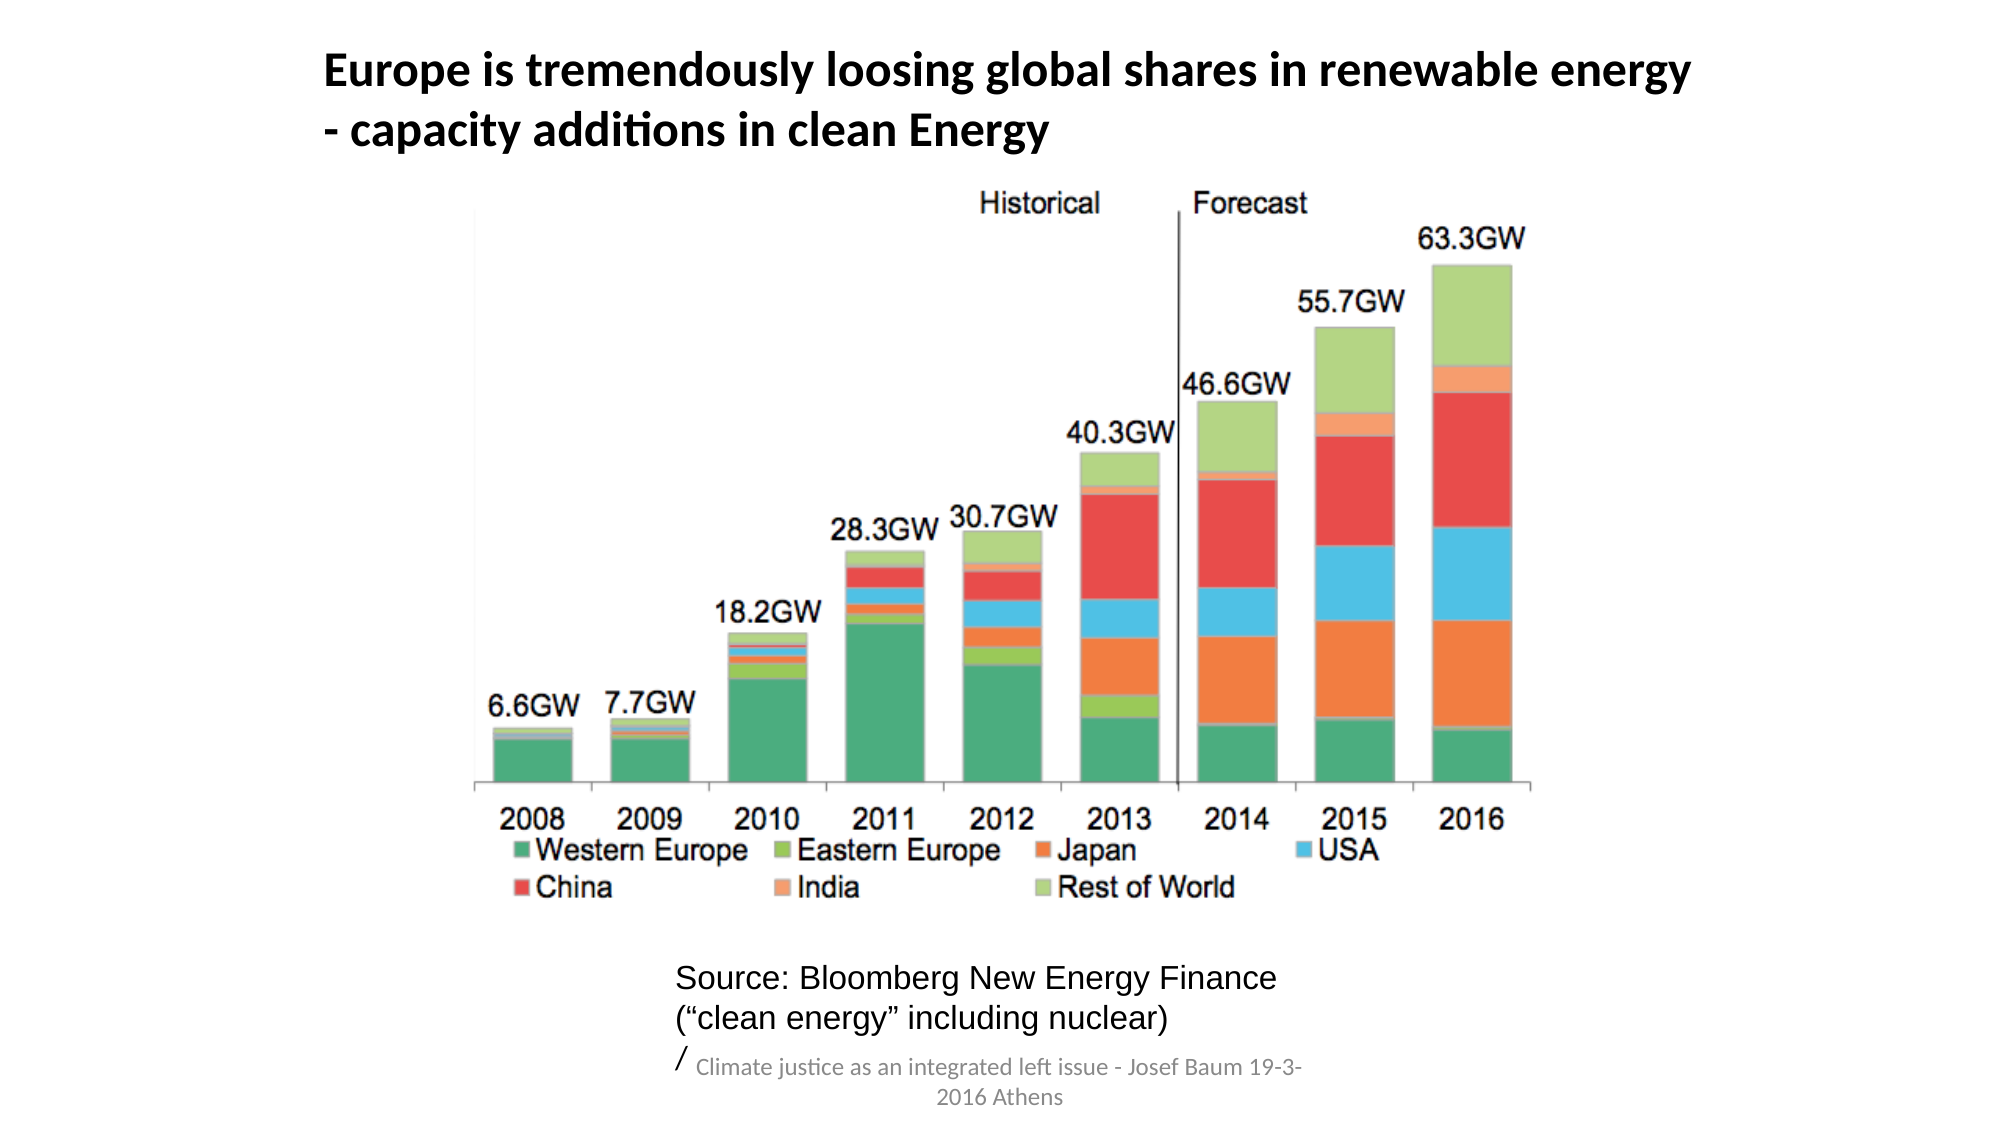

Europe is tremendously loosing global shares in renewable energy - capacity additions in clean Energy
Source: Bloomberg New Energy Finance
(“clean energy” including nuclear)
/
#
Climate justice as an integrated left issue - Josef Baum 19-3-2016 Athens